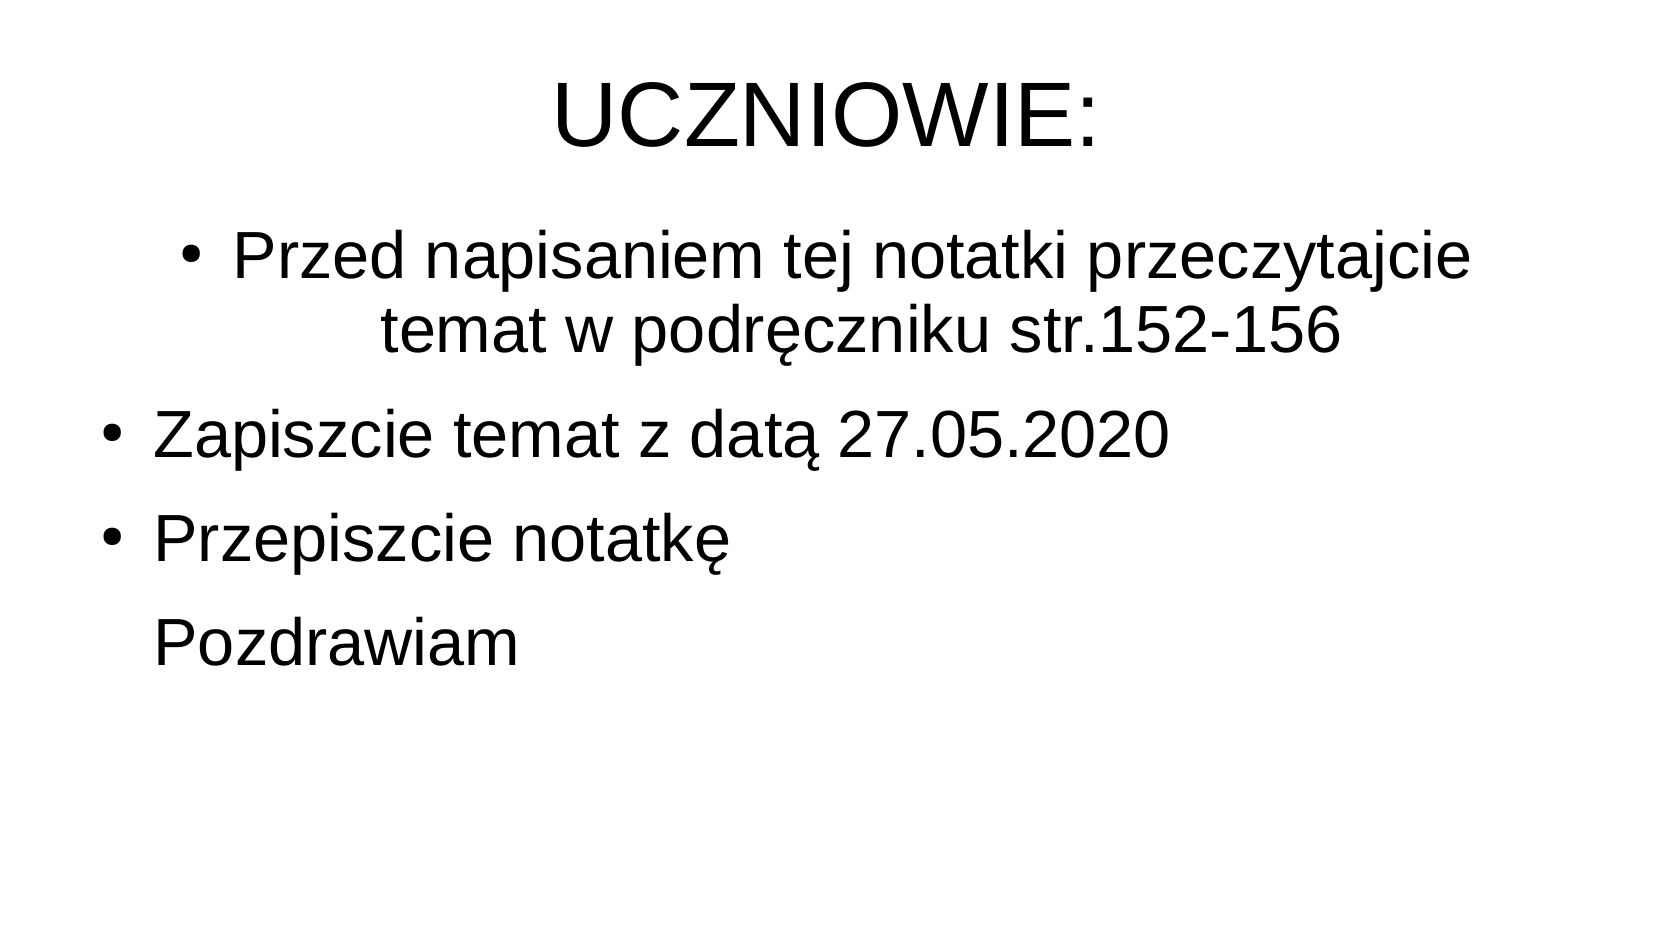

# UCZNIOWIE:
Przed napisaniem tej notatki przeczytajcie temat w podręczniku str.152-156
Zapiszcie temat z datą 27.05.2020
Przepiszcie notatkę
Pozdrawiam